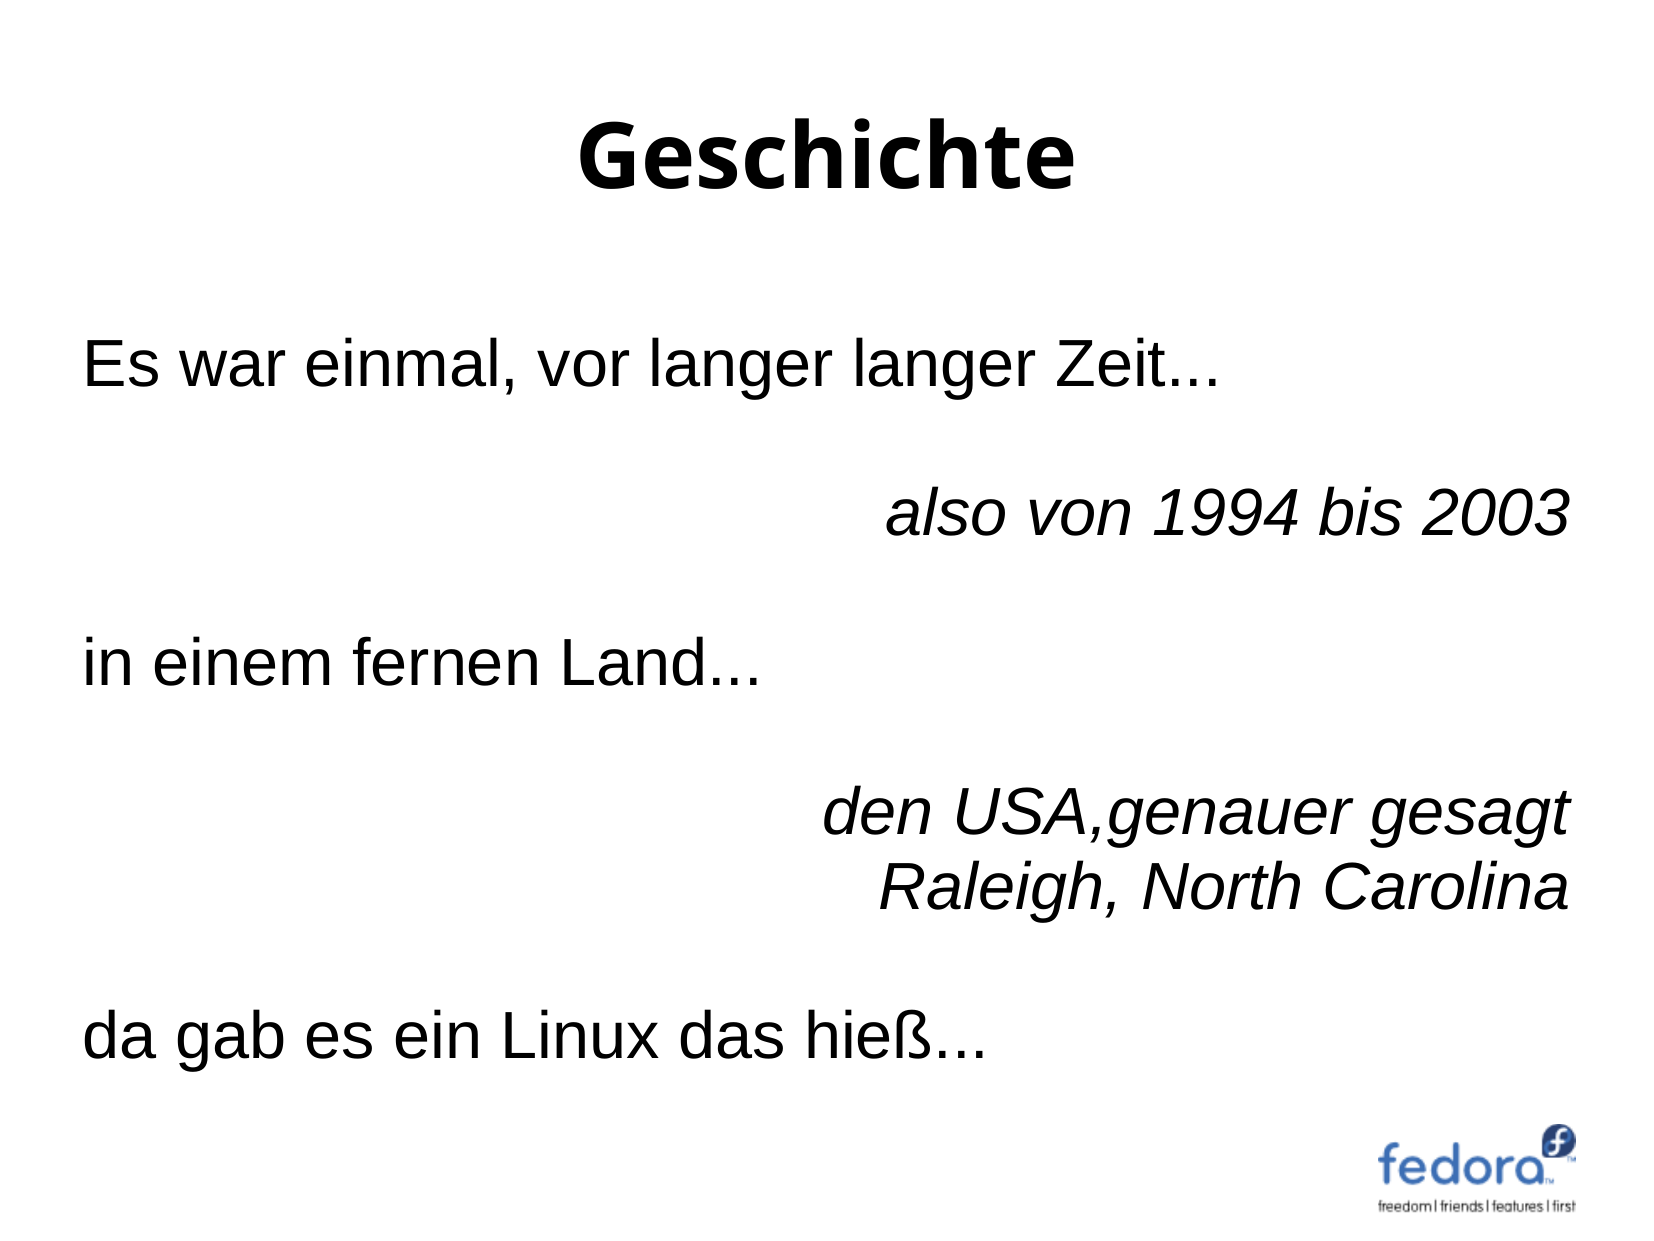

# Geschichte
Es war einmal, vor langer langer Zeit...
also von 1994 bis 2003
in einem fernen Land...
den USA,genauer gesagt
Raleigh, North Carolina
da gab es ein Linux das hieß...